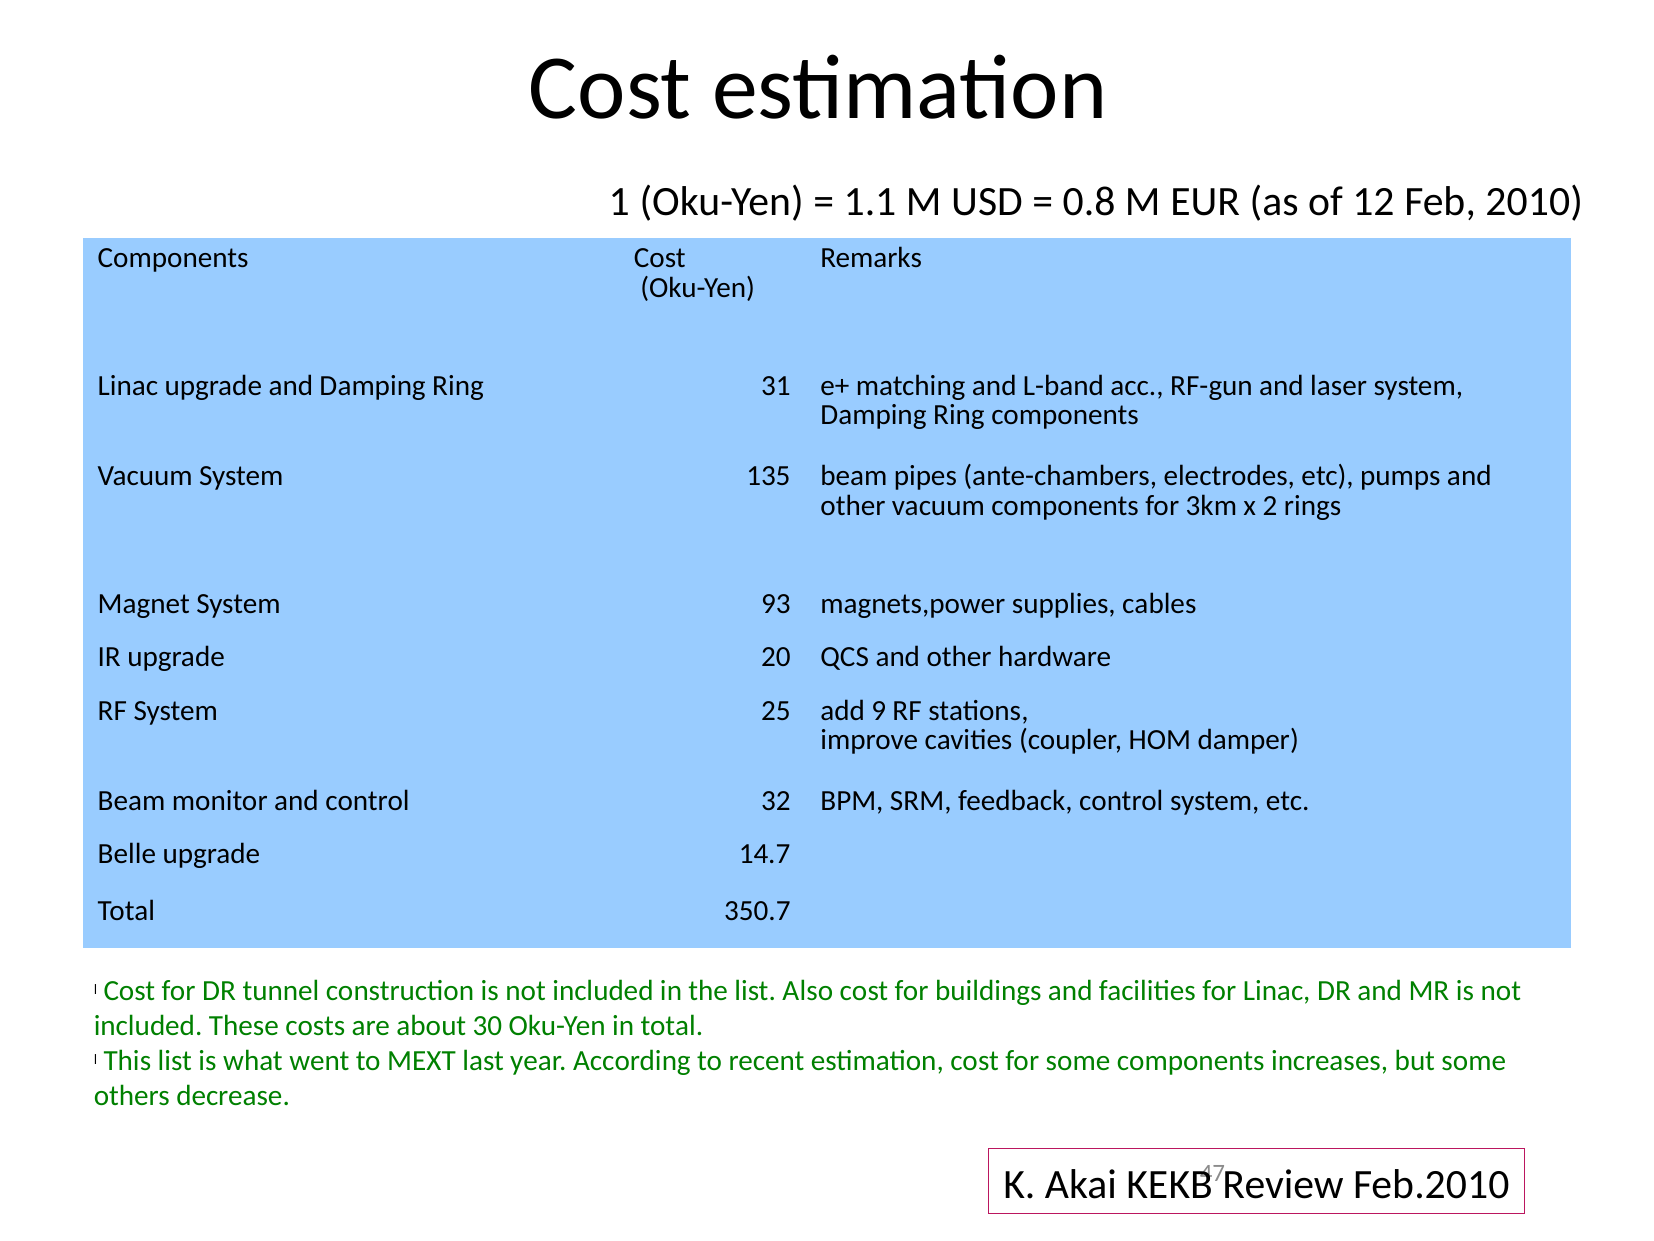

# Cost estimation
1 (Oku-Yen) = 1.1 M USD = 0.8 M EUR (as of 12 Feb, 2010)
| Components | Cost (Oku-Yen) | Remarks |
| --- | --- | --- |
| Linac upgrade and Damping Ring | 31 | e+ matching and L-band acc., RF-gun and laser system, Damping Ring components |
| Vacuum System | 135 | beam pipes (ante-chambers, electrodes, etc), pumps and other vacuum components for 3km x 2 rings |
| Magnet System | 93 | magnets,power supplies, cables |
| IR upgrade | 20 | QCS and other hardware |
| RF System | 25 | add 9 RF stations, improve cavities (coupler, HOM damper) |
| Beam monitor and control | 32 | BPM, SRM, feedback, control system, etc. |
| Belle upgrade | 14.7 | |
| Total | 350.7 | |
 Cost for DR tunnel construction is not included in the list. Also cost for buildings and facilities for Linac, DR and MR is not included. These costs are about 30 Oku-Yen in total.
 This list is what went to MEXT last year. According to recent estimation, cost for some components increases, but some others decrease.
K. Akai KEKB Review Feb.2010
47